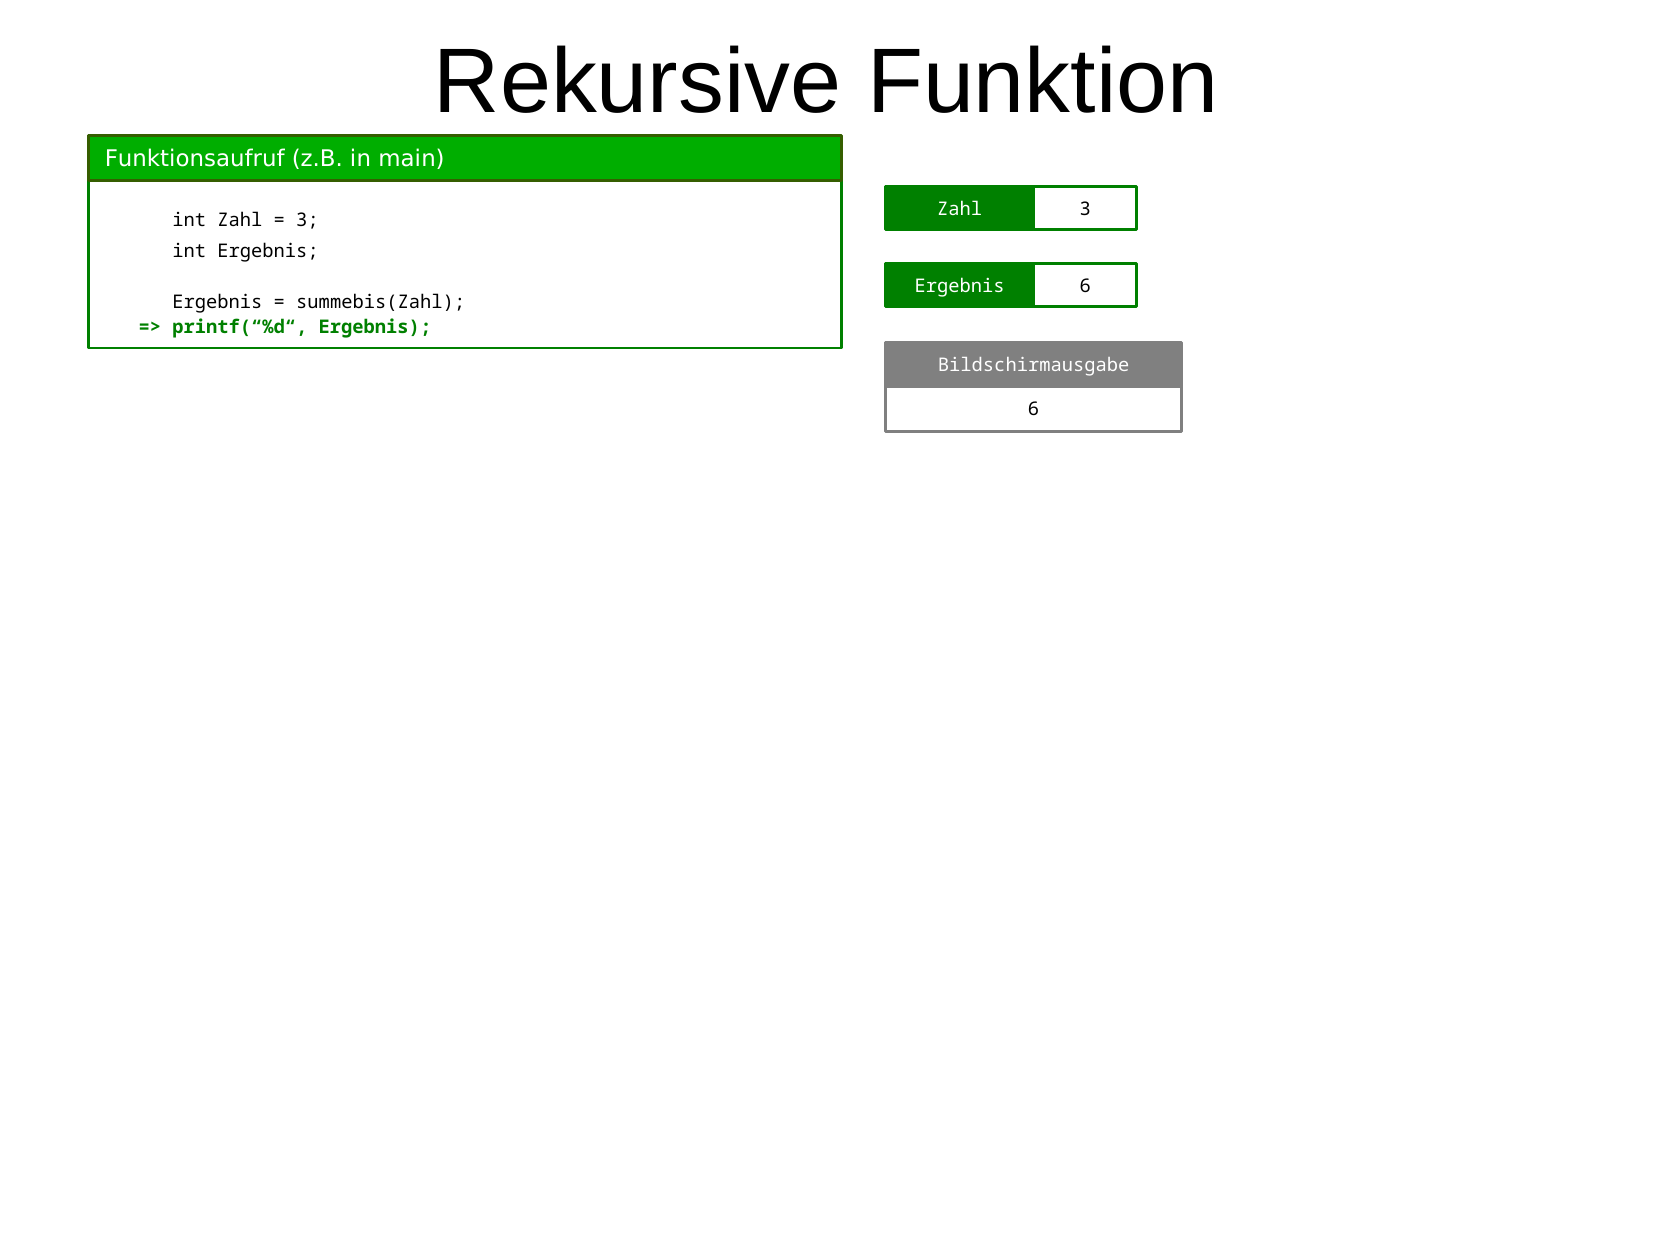

# Rekursive Funktion
Funktionsaufruf (z.B. in main)
 int Zahl = 3;
 int Ergebnis;
 Ergebnis = summebis(Zahl);
 => printf(“%d“, Ergebnis);
Zahl
3
Ergebnis
6
Bildschirmausgabe
6